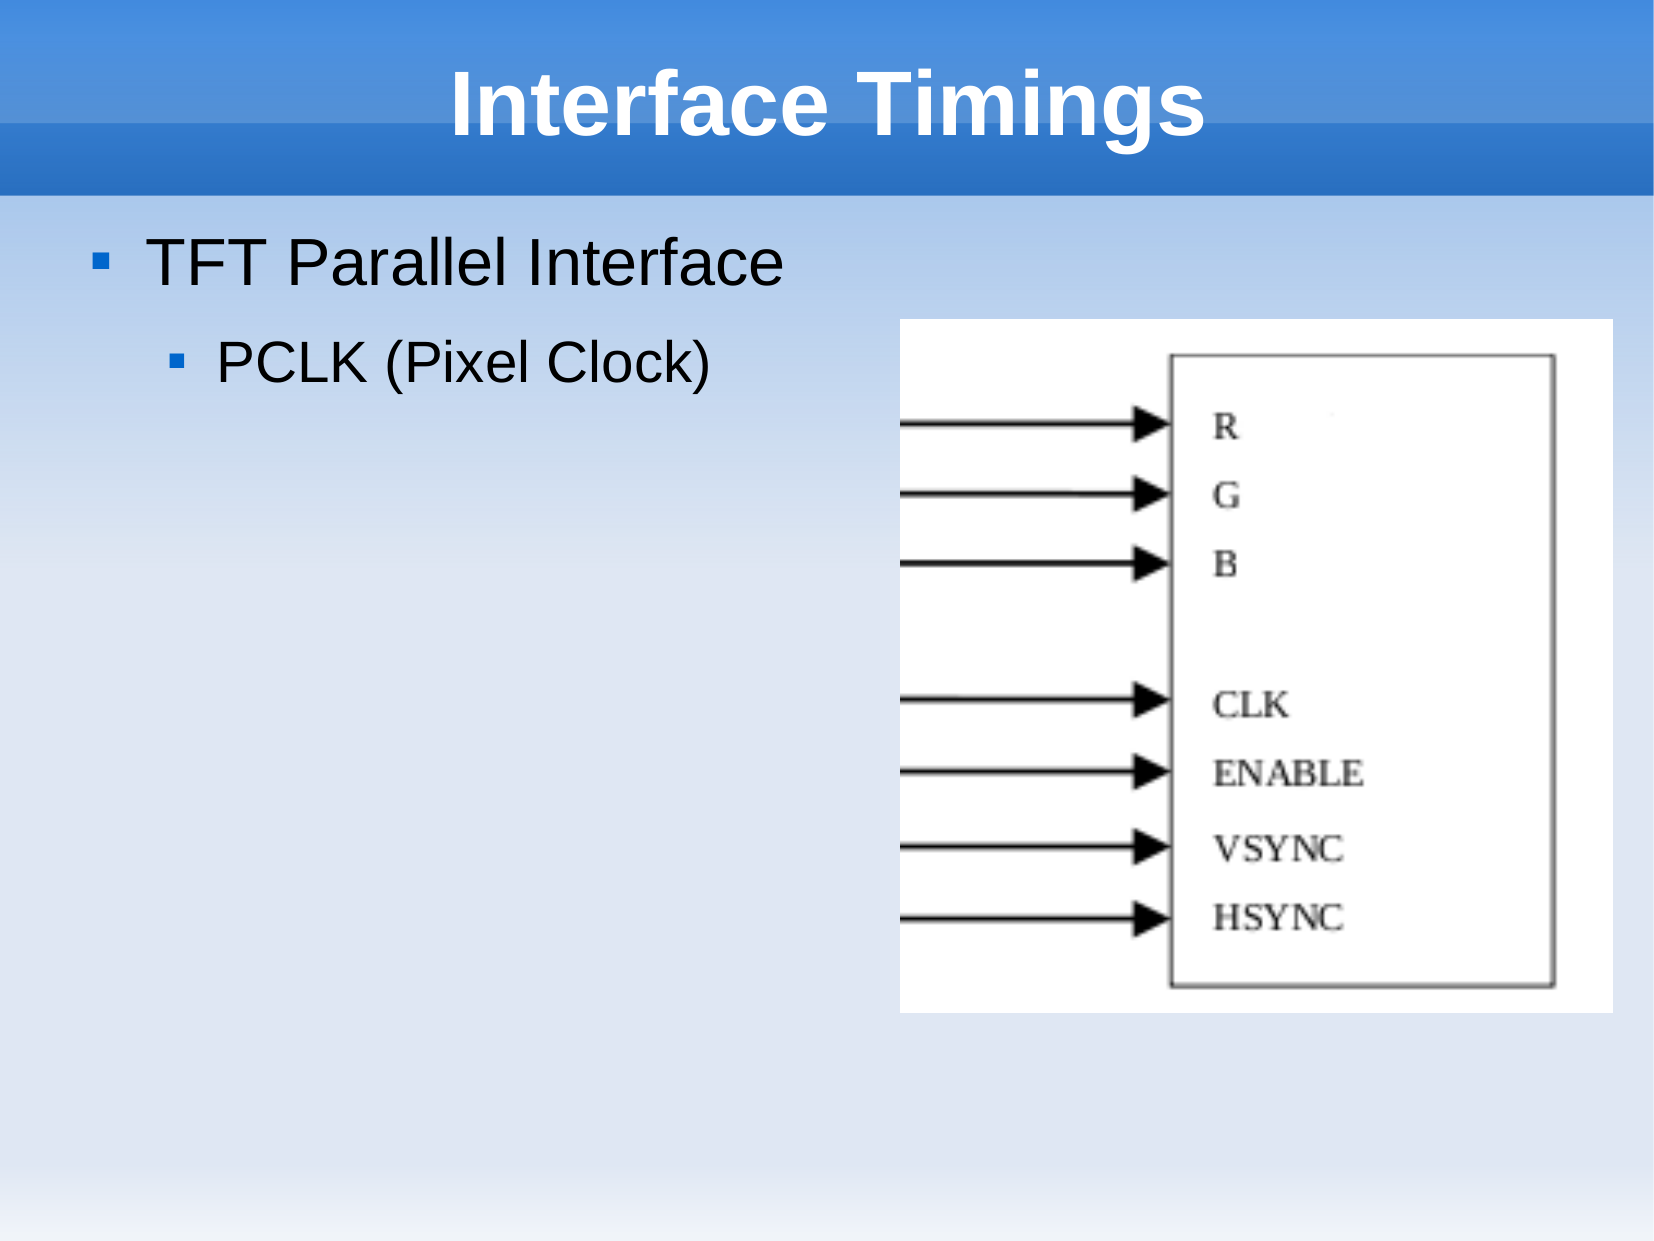

# Interface Timings
TFT Parallel Interface
PCLK (Pixel Clock)